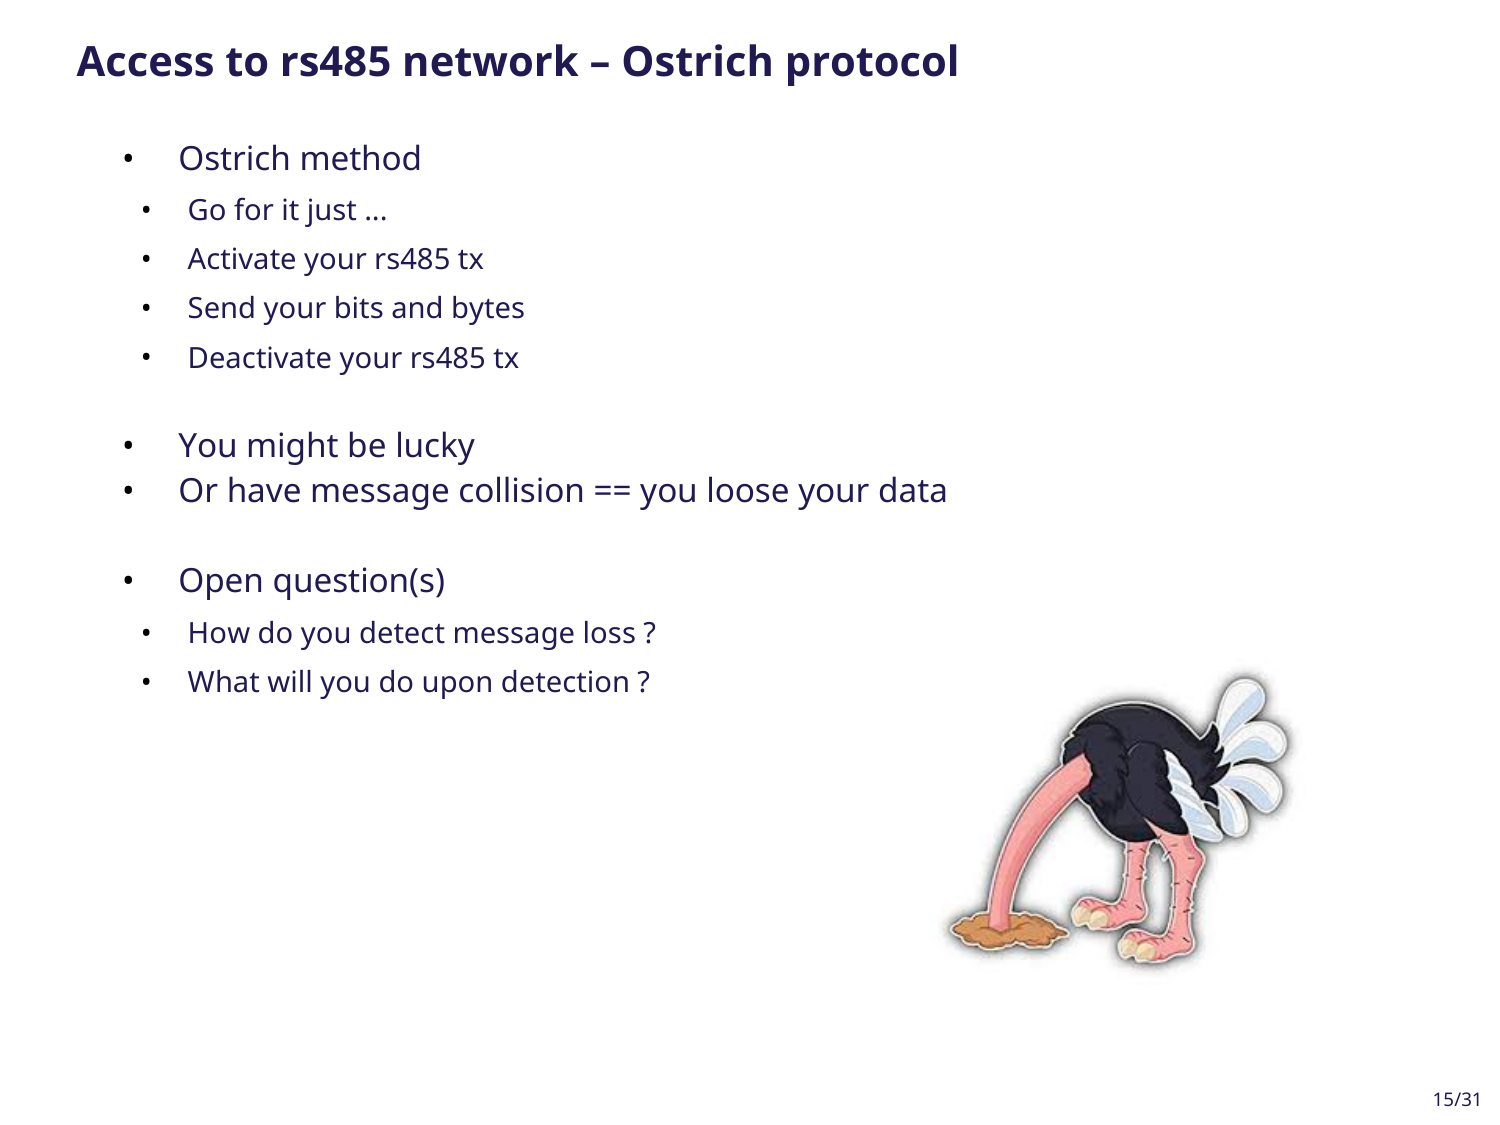

# Access to rs485 network – Ostrich protocol
Ostrich method
Go for it just ...
Activate your rs485 tx
Send your bits and bytes
Deactivate your rs485 tx
You might be lucky
Or have message collision == you loose your data
Open question(s)
How do you detect message loss ?
What will you do upon detection ?